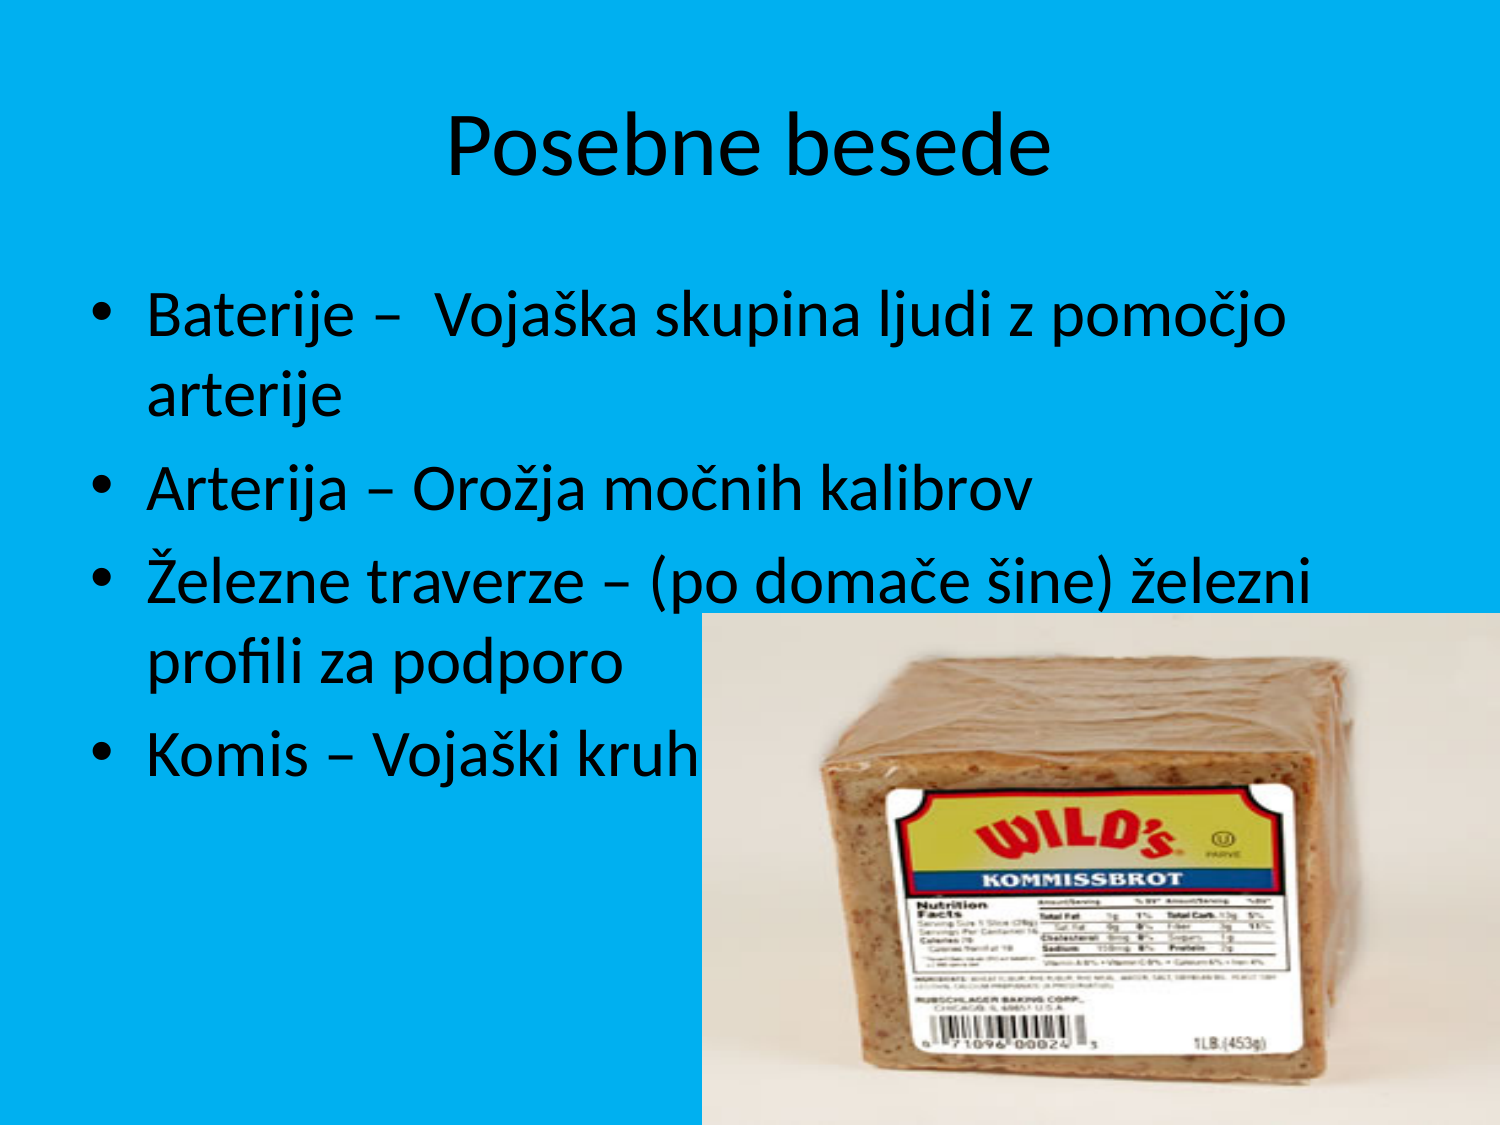

# Posebne besede
Baterije – Vojaška skupina ljudi z pomočjo arterije
Arterija – Orožja močnih kalibrov
Železne traverze – (po domače šine) železni profili za podporo
Komis – Vojaški kruh